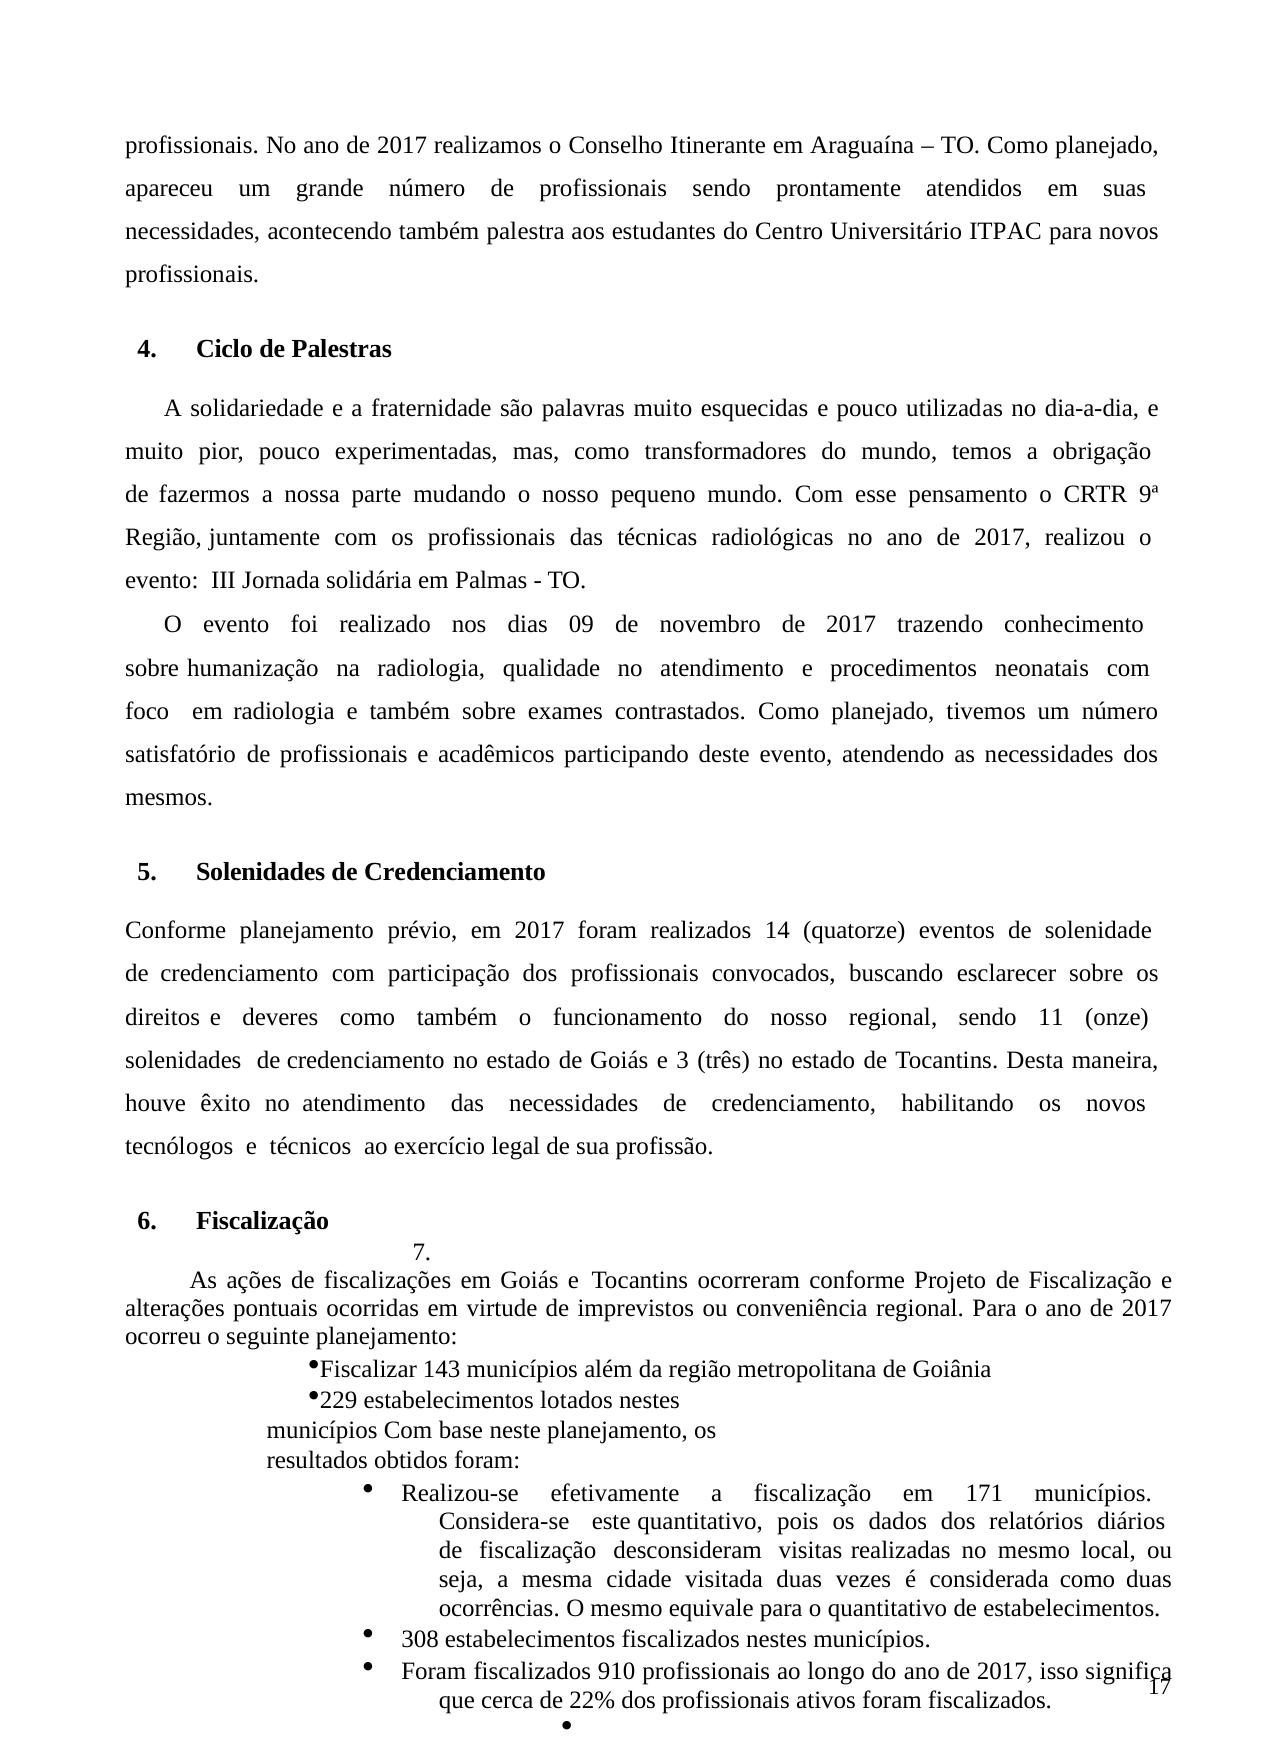

profissionais. No ano de 2017 realizamos o Conselho Itinerante em Araguaína – TO. Como planejado, apareceu um grande número de profissionais sendo prontamente atendidos em suas necessidades, acontecendo também palestra aos estudantes do Centro Universitário ITPAC para novos profissionais.
Ciclo de Palestras
A solidariedade e a fraternidade são palavras muito esquecidas e pouco utilizadas no dia-a-dia, e muito pior, pouco experimentadas, mas, como transformadores do mundo, temos a obrigação de fazermos a nossa parte mudando o nosso pequeno mundo. Com esse pensamento o CRTR 9ª Região, juntamente com os profissionais das técnicas radiológicas no ano de 2017, realizou o evento: III Jornada solidária em Palmas - TO.
O evento foi realizado nos dias 09 de novembro de 2017 trazendo conhecimento sobre humanização na radiologia, qualidade no atendimento e procedimentos neonatais com foco em radiologia e também sobre exames contrastados. Como planejado, tivemos um número satisfatório de profissionais e acadêmicos participando deste evento, atendendo as necessidades dos mesmos.
Solenidades de Credenciamento
Conforme planejamento prévio, em 2017 foram realizados 14 (quatorze) eventos de solenidade de credenciamento com participação dos profissionais convocados, buscando esclarecer sobre os direitos e deveres como também o funcionamento do nosso regional, sendo 11 (onze) solenidades de credenciamento no estado de Goiás e 3 (três) no estado de Tocantins. Desta maneira, houve êxito no atendimento das necessidades de credenciamento, habilitando os novos tecnólogos e técnicos ao exercício legal de sua profissão.
Fiscalização
As ações de fiscalizações em Goiás e Tocantins ocorreram conforme Projeto de Fiscalização e alterações pontuais ocorridas em virtude de imprevistos ou conveniência regional. Para o ano de 2017 ocorreu o seguinte planejamento:
Fiscalizar 143 municípios além da região metropolitana de Goiânia
229 estabelecimentos lotados nestes municípios Com base neste planejamento, os resultados obtidos foram:
Realizou-se efetivamente a fiscalização em 171 municípios. Considera-se este quantitativo, pois os dados dos relatórios diários de fiscalização desconsideram visitas realizadas no mesmo local, ou seja, a mesma cidade visitada duas vezes é considerada como duas ocorrências. O mesmo equivale para o quantitativo de estabelecimentos.
308 estabelecimentos fiscalizados nestes municípios.
Foram fiscalizados 910 profissionais ao longo do ano de 2017, isso significa que cerca de 22% dos profissionais ativos foram fiscalizados.
Metas Gerais Alcançadas